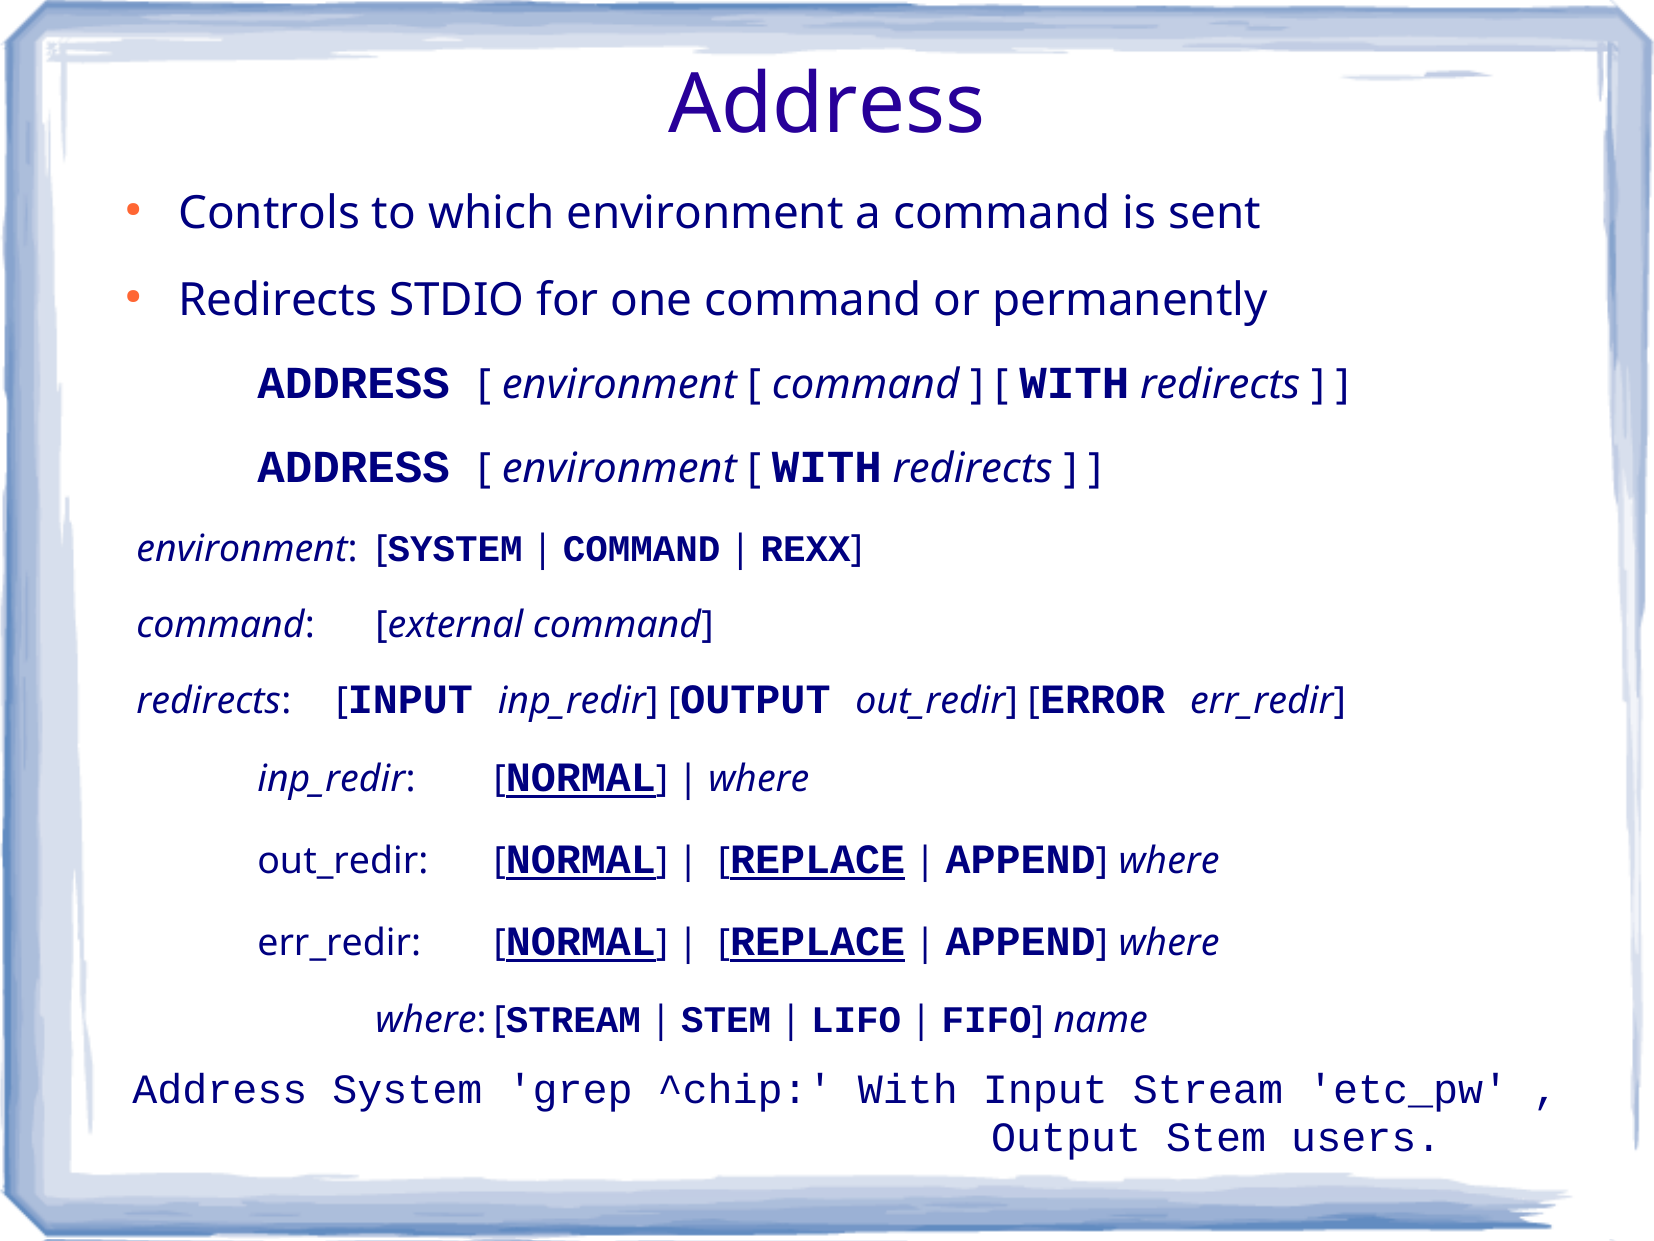

# Address
Controls to which environment a command is sent
Redirects STDIO for one command or permanently
 	ADDRESS [ environment [ command ] [ WITH redirects ] ]
 	ADDRESS [ environment [ WITH redirects ] ]
 environment:	[SYSTEM | COMMAND | REXX]
 command:	[external command]
 redirects: [INPUT inp_redir] [OUTPUT out_redir] [ERROR err_redir]
 	inp_redir:	[NORMAL] | where
 	out_redir:	[NORMAL] | [REPLACE | APPEND] where
 	err_redir:	[NORMAL] | [REPLACE | APPEND] where
 		where:	[STREAM | STEM | LIFO | FIFO] name
 Address System 'grep ^chip:' With Input Stream 'etc_pw' ,						 Output Stem users.